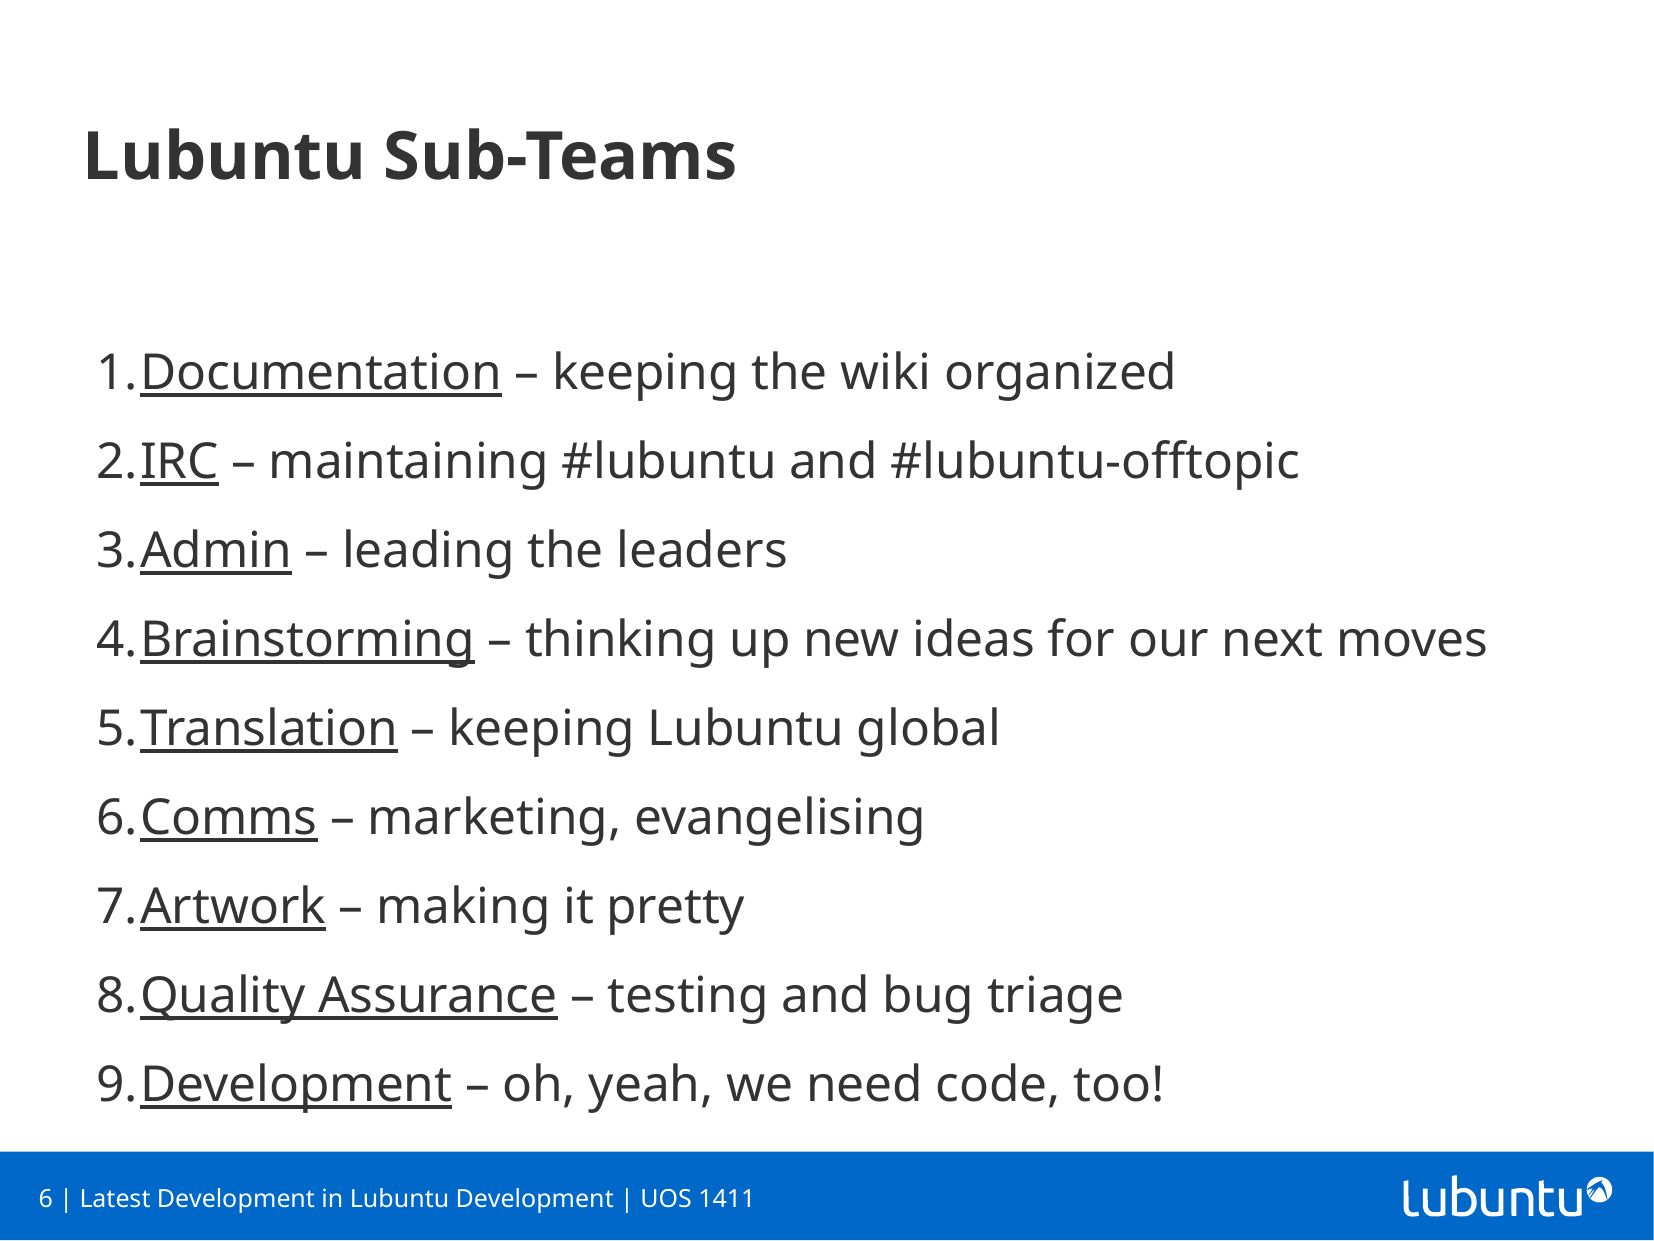

# Lubuntu Sub-Teams
Documentation – keeping the wiki organized
IRC – maintaining #lubuntu and #lubuntu-offtopic
Admin – leading the leaders
Brainstorming – thinking up new ideas for our next moves
Translation – keeping Lubuntu global
Comms – marketing, evangelising
Artwork – making it pretty
Quality Assurance – testing and bug triage
Development – oh, yeah, we need code, too!